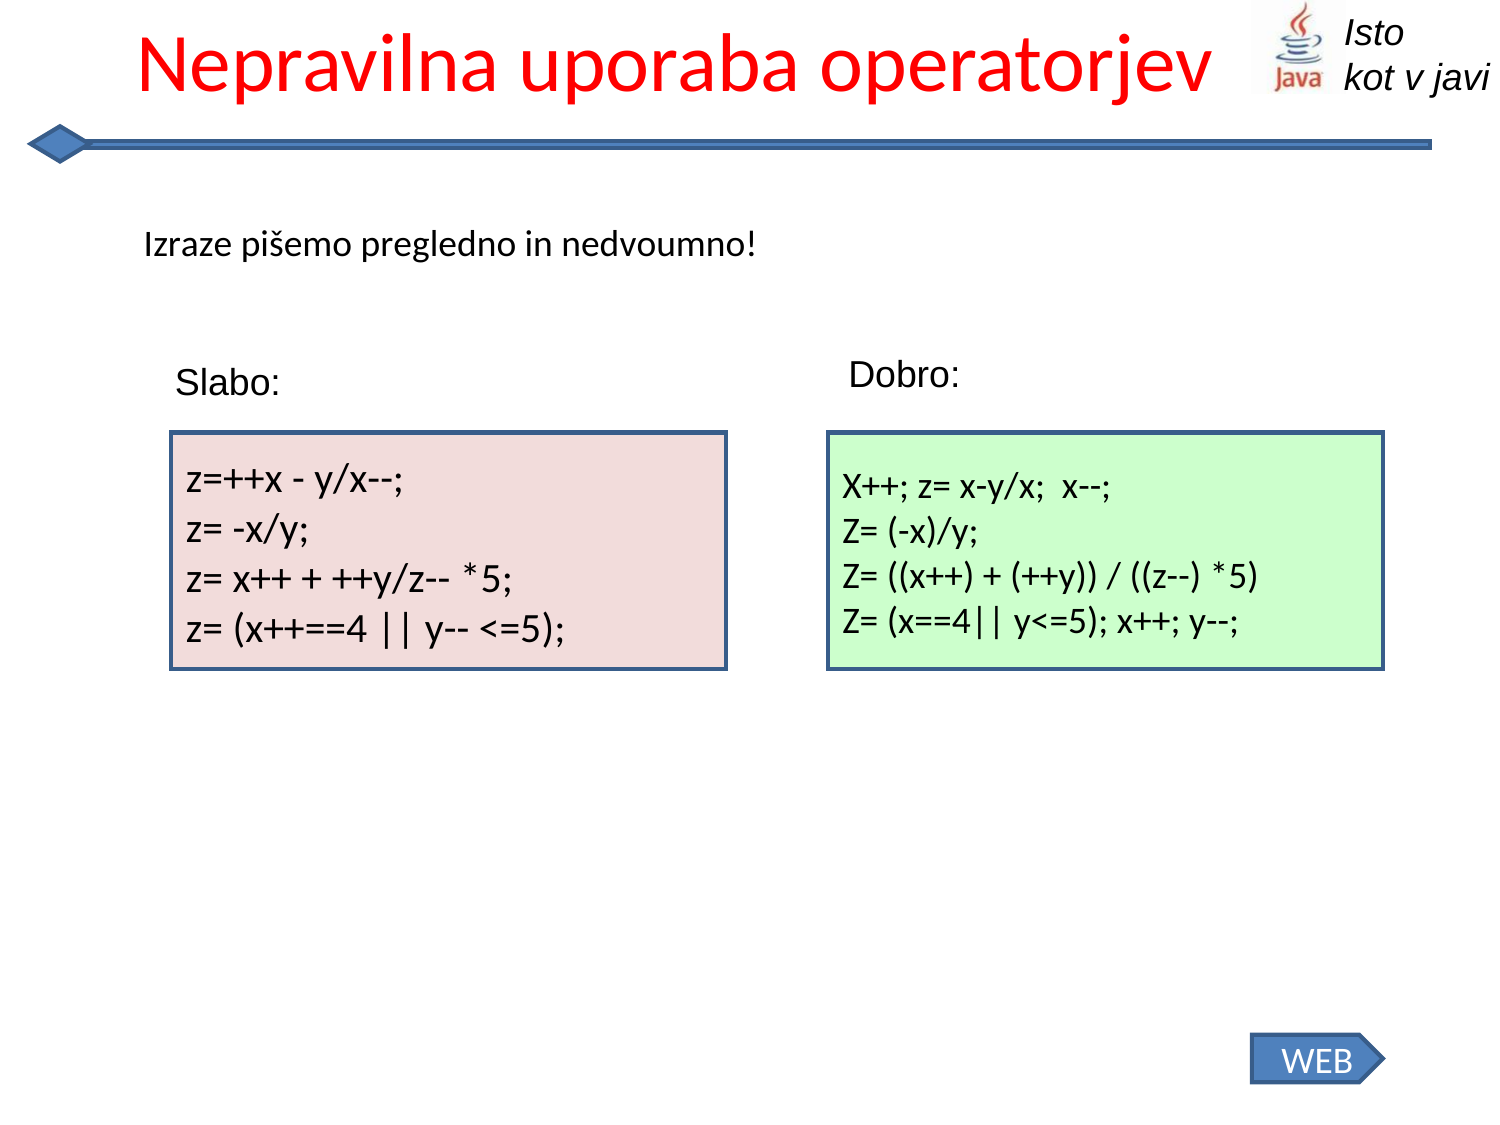

# Nepravilna uporaba operatorjev
Isto
kot v javi
Izraze pišemo pregledno in nedvoumno!
Dobro:
Slabo:
z=++x - y/x--;
z= -x/y;
z= x++ + ++y/z-- *5;
z= (x++==4 || y-- <=5);
X++; z= x-y/x; x--;
Z= (-x)/y;
Z= ((x++) + (++y)) / ((z--) *5)
Z= (x==4|| y<=5); x++; y--;
WEB